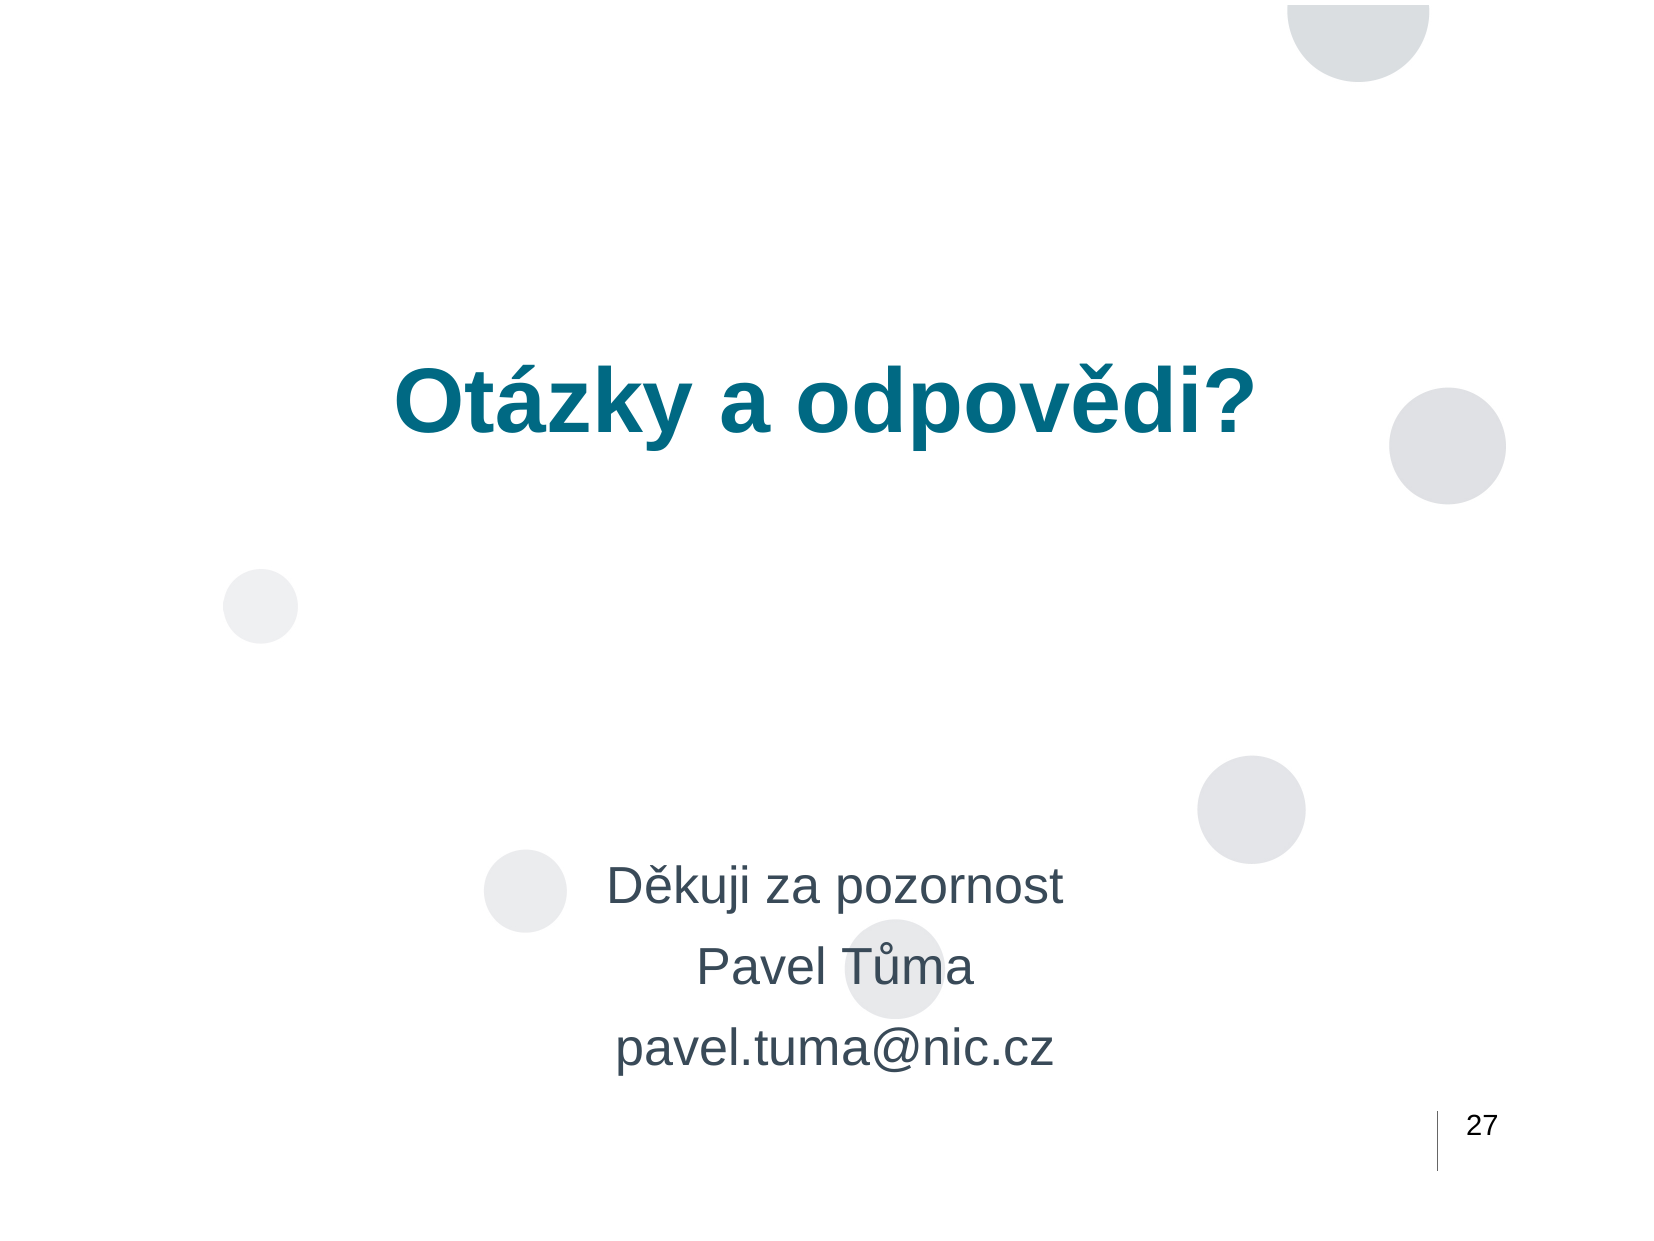

Děkuji za pozornost
Pavel Tůma
pavel.tuma@nic.cz
# Otázky a odpovědi?